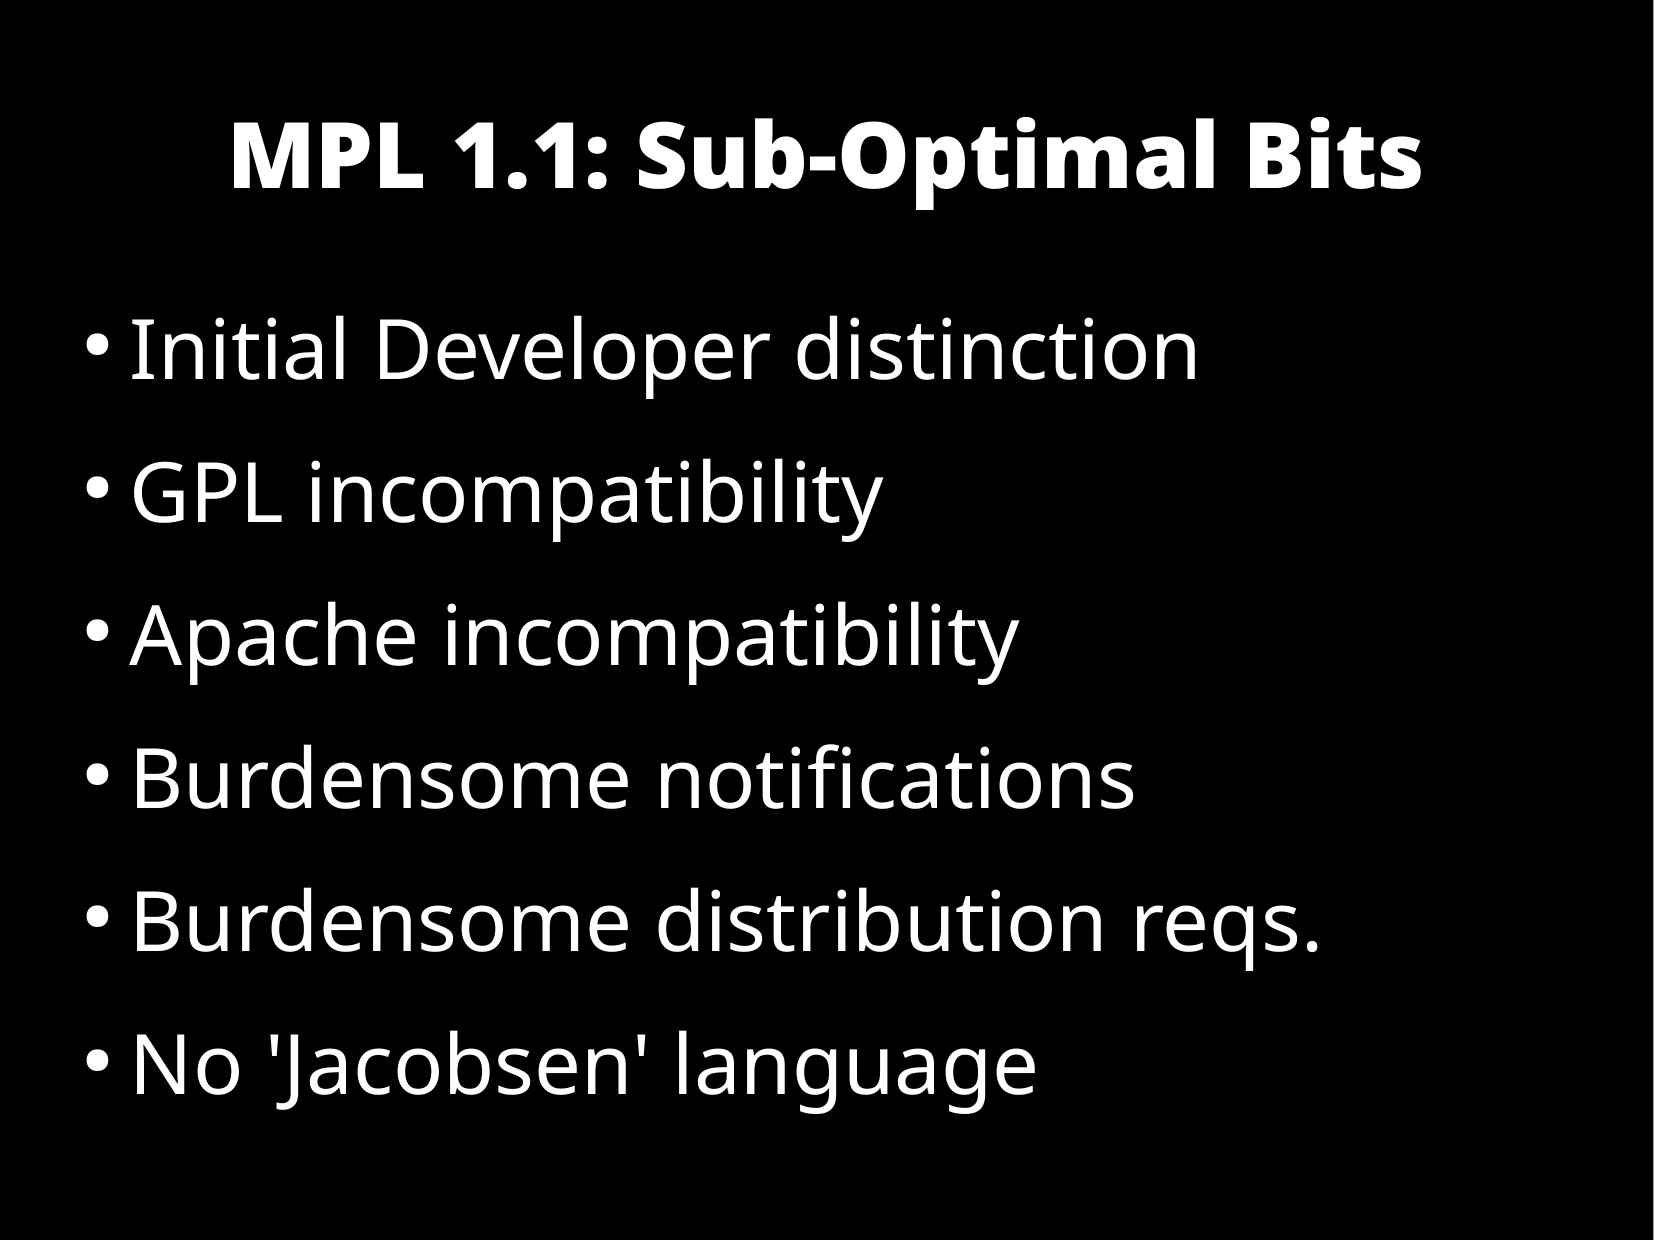

# MPL 1.1: Sub-Optimal Bits
Initial Developer distinction
GPL incompatibility
Apache incompatibility
Burdensome notifications
Burdensome distribution reqs.
No 'Jacobsen' language